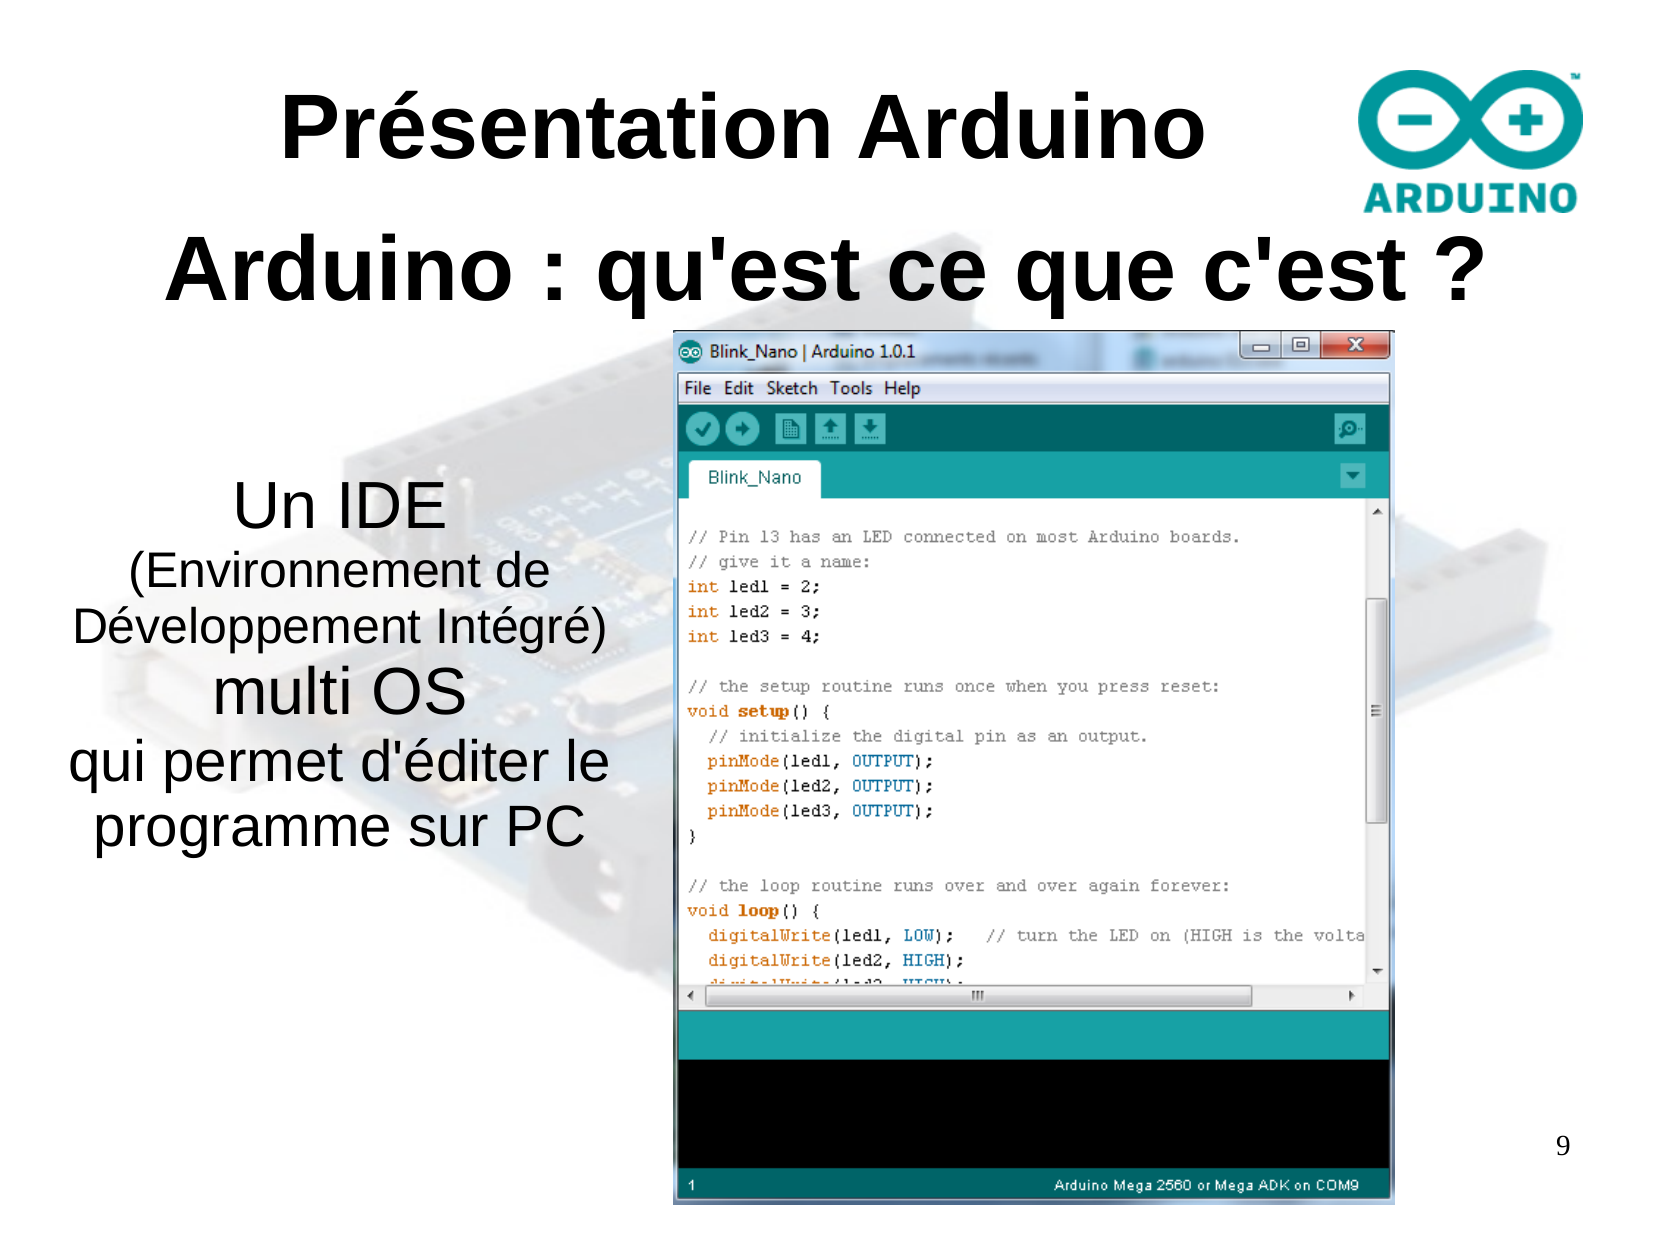

Présentation Arduino
Arduino : qu'est ce que c'est ?
# Un IDE
(Environnement de Développement Intégré)
multi OS
qui permet d'éditer le programme sur PC
9